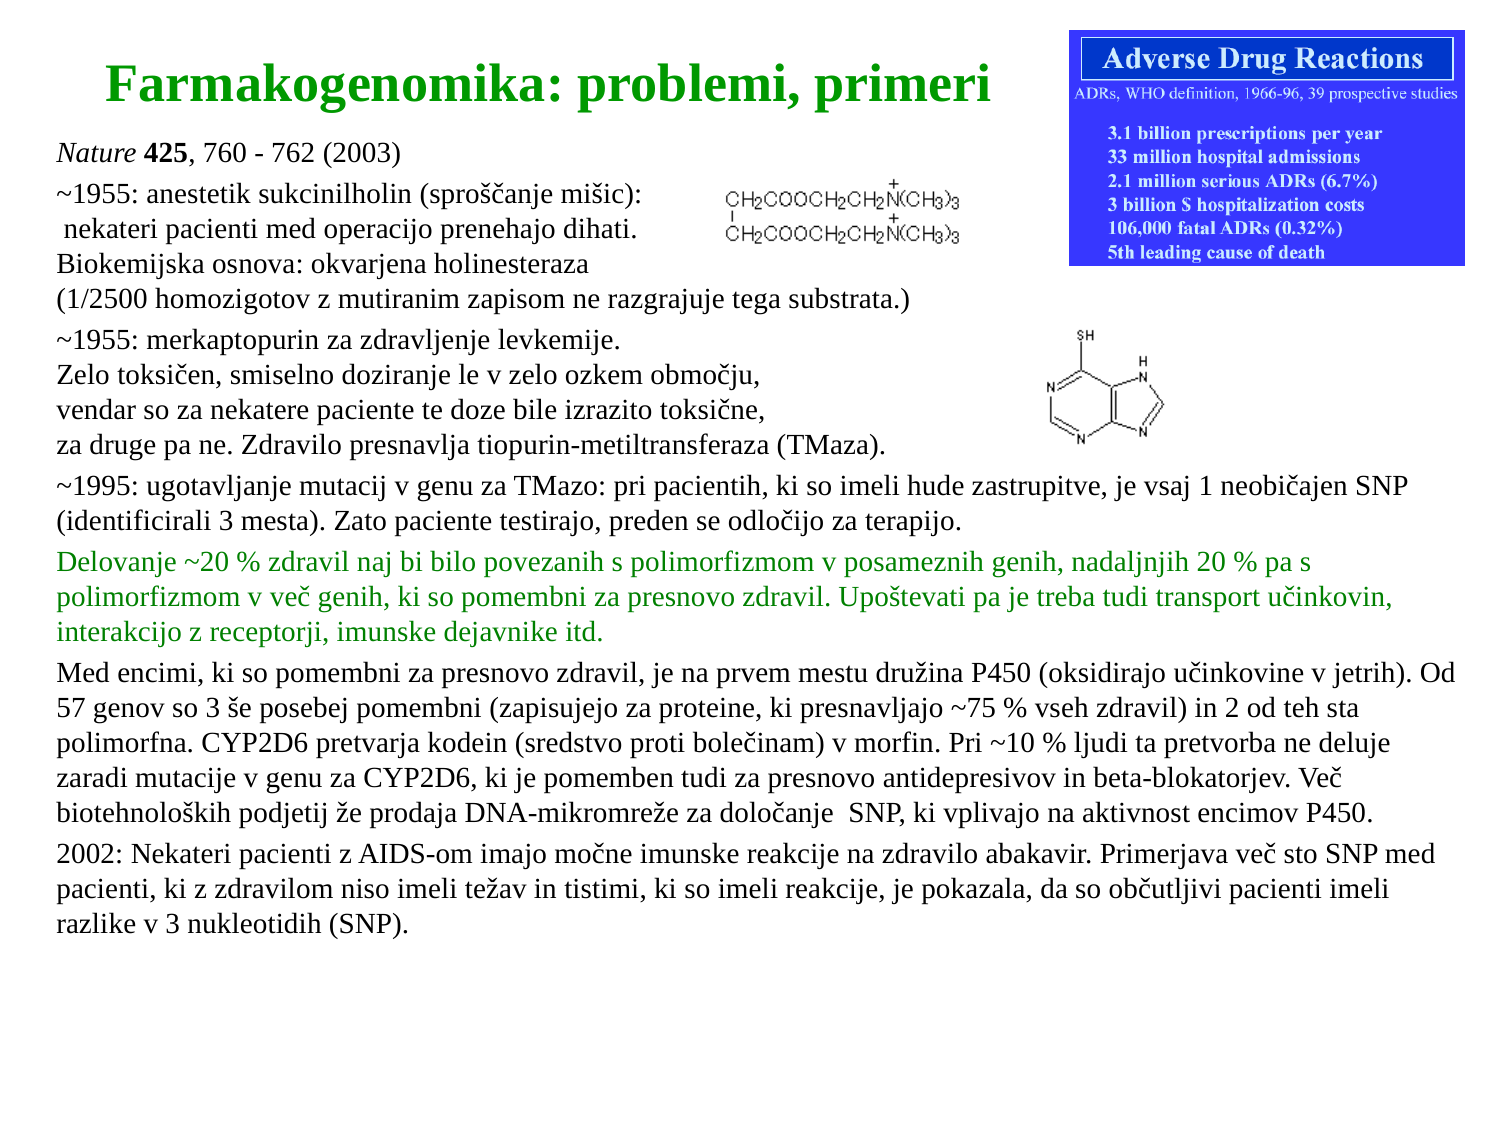

# Farmakogenomika: problemi, primeri
Nature 425, 760 - 762 (2003)
~1955: anestetik sukcinilholin (sproščanje mišic):
 nekateri pacienti med operacijo prenehajo dihati.
Biokemijska osnova: okvarjena holinesteraza
(1/2500 homozigotov z mutiranim zapisom ne razgrajuje tega substrata.)
~1955: merkaptopurin za zdravljenje levkemije.
Zelo toksičen, smiselno doziranje le v zelo ozkem območju,
vendar so za nekatere paciente te doze bile izrazito toksične,
za druge pa ne. Zdravilo presnavlja tiopurin-metiltransferaza (TMaza).
~1995: ugotavljanje mutacij v genu za TMazo: pri pacientih, ki so imeli hude zastrupitve, je vsaj 1 neobičajen SNP (identificirali 3 mesta). Zato paciente testirajo, preden se odločijo za terapijo.
Delovanje ~20 % zdravil naj bi bilo povezanih s polimorfizmom v posameznih genih, nadaljnjih 20 % pa s polimorfizmom v več genih, ki so pomembni za presnovo zdravil. Upoštevati pa je treba tudi transport učinkovin, interakcijo z receptorji, imunske dejavnike itd.
Med encimi, ki so pomembni za presnovo zdravil, je na prvem mestu družina P450 (oksidirajo učinkovine v jetrih). Od 57 genov so 3 še posebej pomembni (zapisujejo za proteine, ki presnavljajo ~75 % vseh zdravil) in 2 od teh sta polimorfna. CYP2D6 pretvarja kodein (sredstvo proti bolečinam) v morfin. Pri ~10 % ljudi ta pretvorba ne deluje zaradi mutacije v genu za CYP2D6, ki je pomemben tudi za presnovo antidepresivov in beta-blokatorjev. Več biotehnoloških podjetij že prodaja DNA-mikromreže za določanje SNP, ki vplivajo na aktivnost encimov P450.
2002: Nekateri pacienti z AIDS-om imajo močne imunske reakcije na zdravilo abakavir. Primerjava več sto SNP med pacienti, ki z zdravilom niso imeli težav in tistimi, ki so imeli reakcije, je pokazala, da so občutljivi pacienti imeli razlike v 3 nukleotidih (SNP).